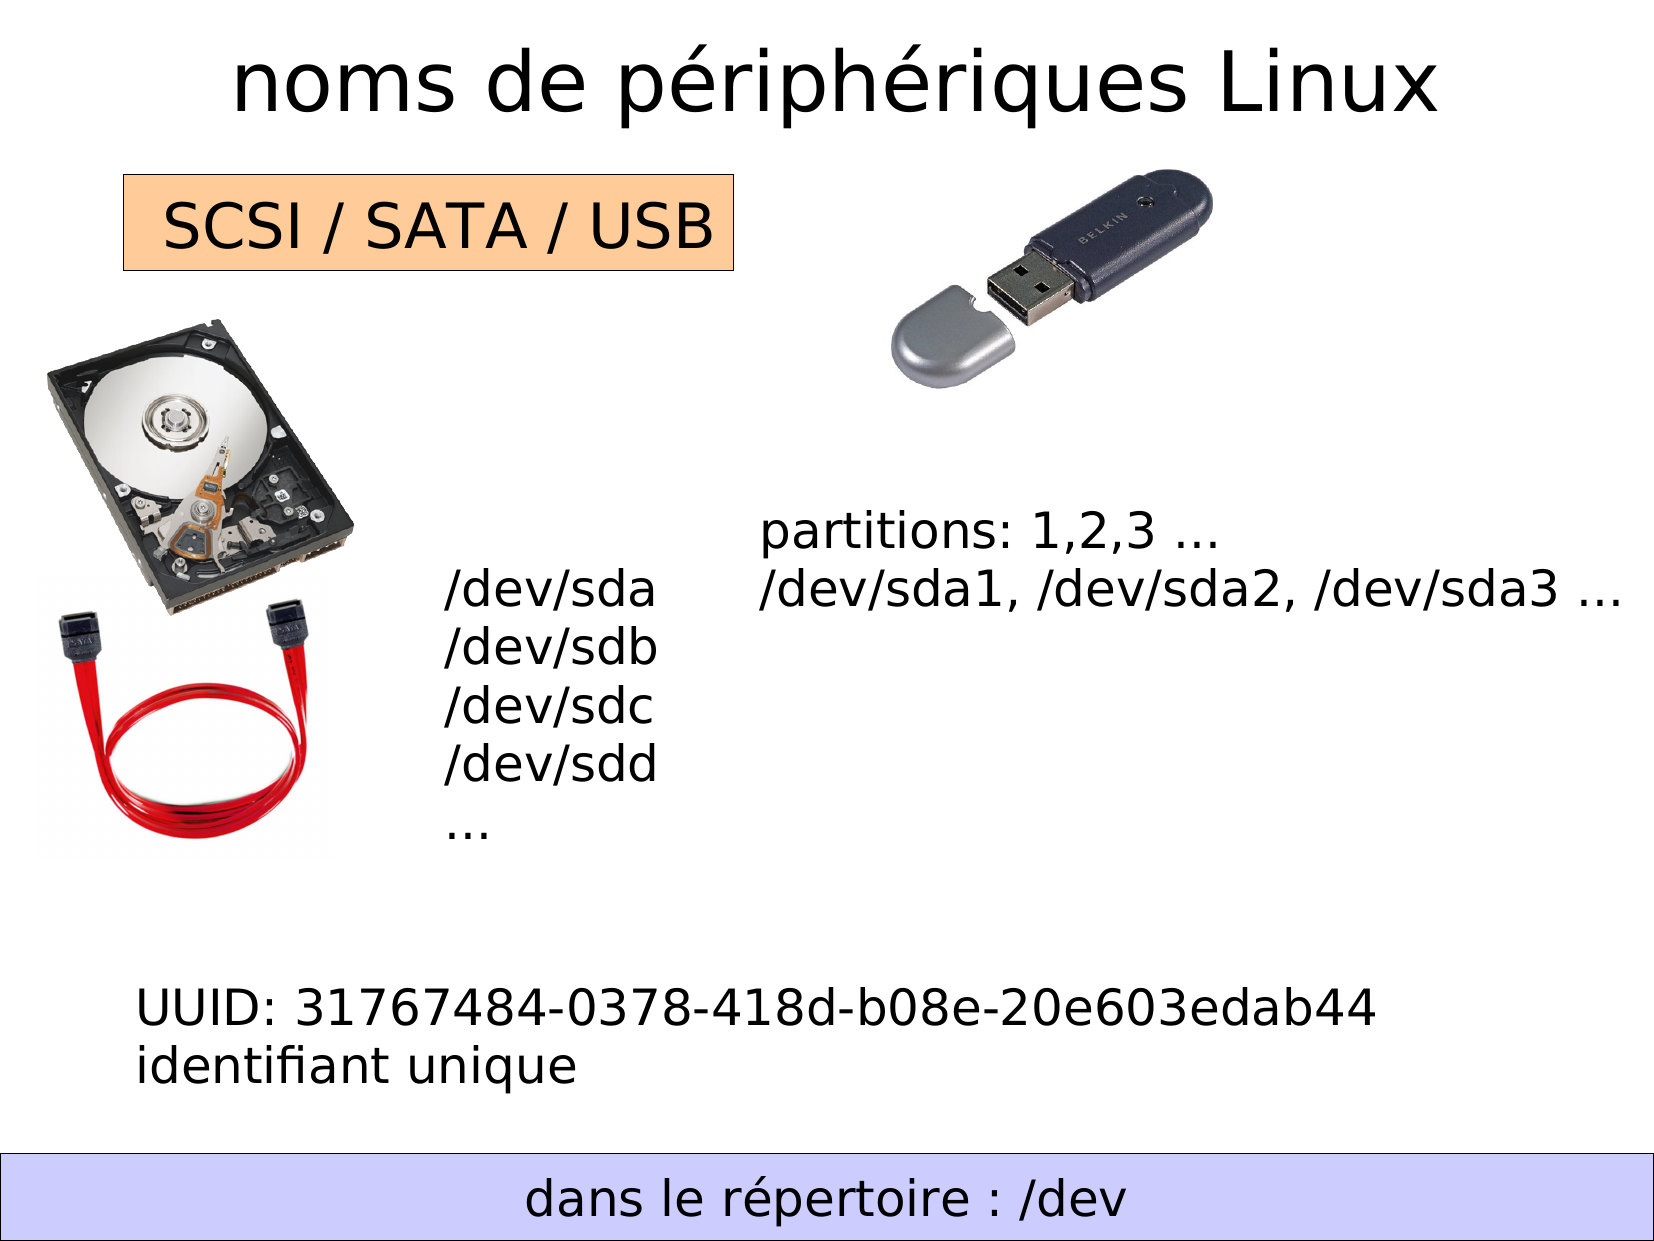

# noms de périphériques Linux
SCSI / SATA / USB
partitions: 1,2,3 ...
/dev/sda1, /dev/sda2, /dev/sda3 ...
/dev/sda
/dev/sdb
/dev/sdc
/dev/sdd
...
UUID: 31767484-0378-418d-b08e-20e603edab44
identifiant unique
dans le répertoire : /dev